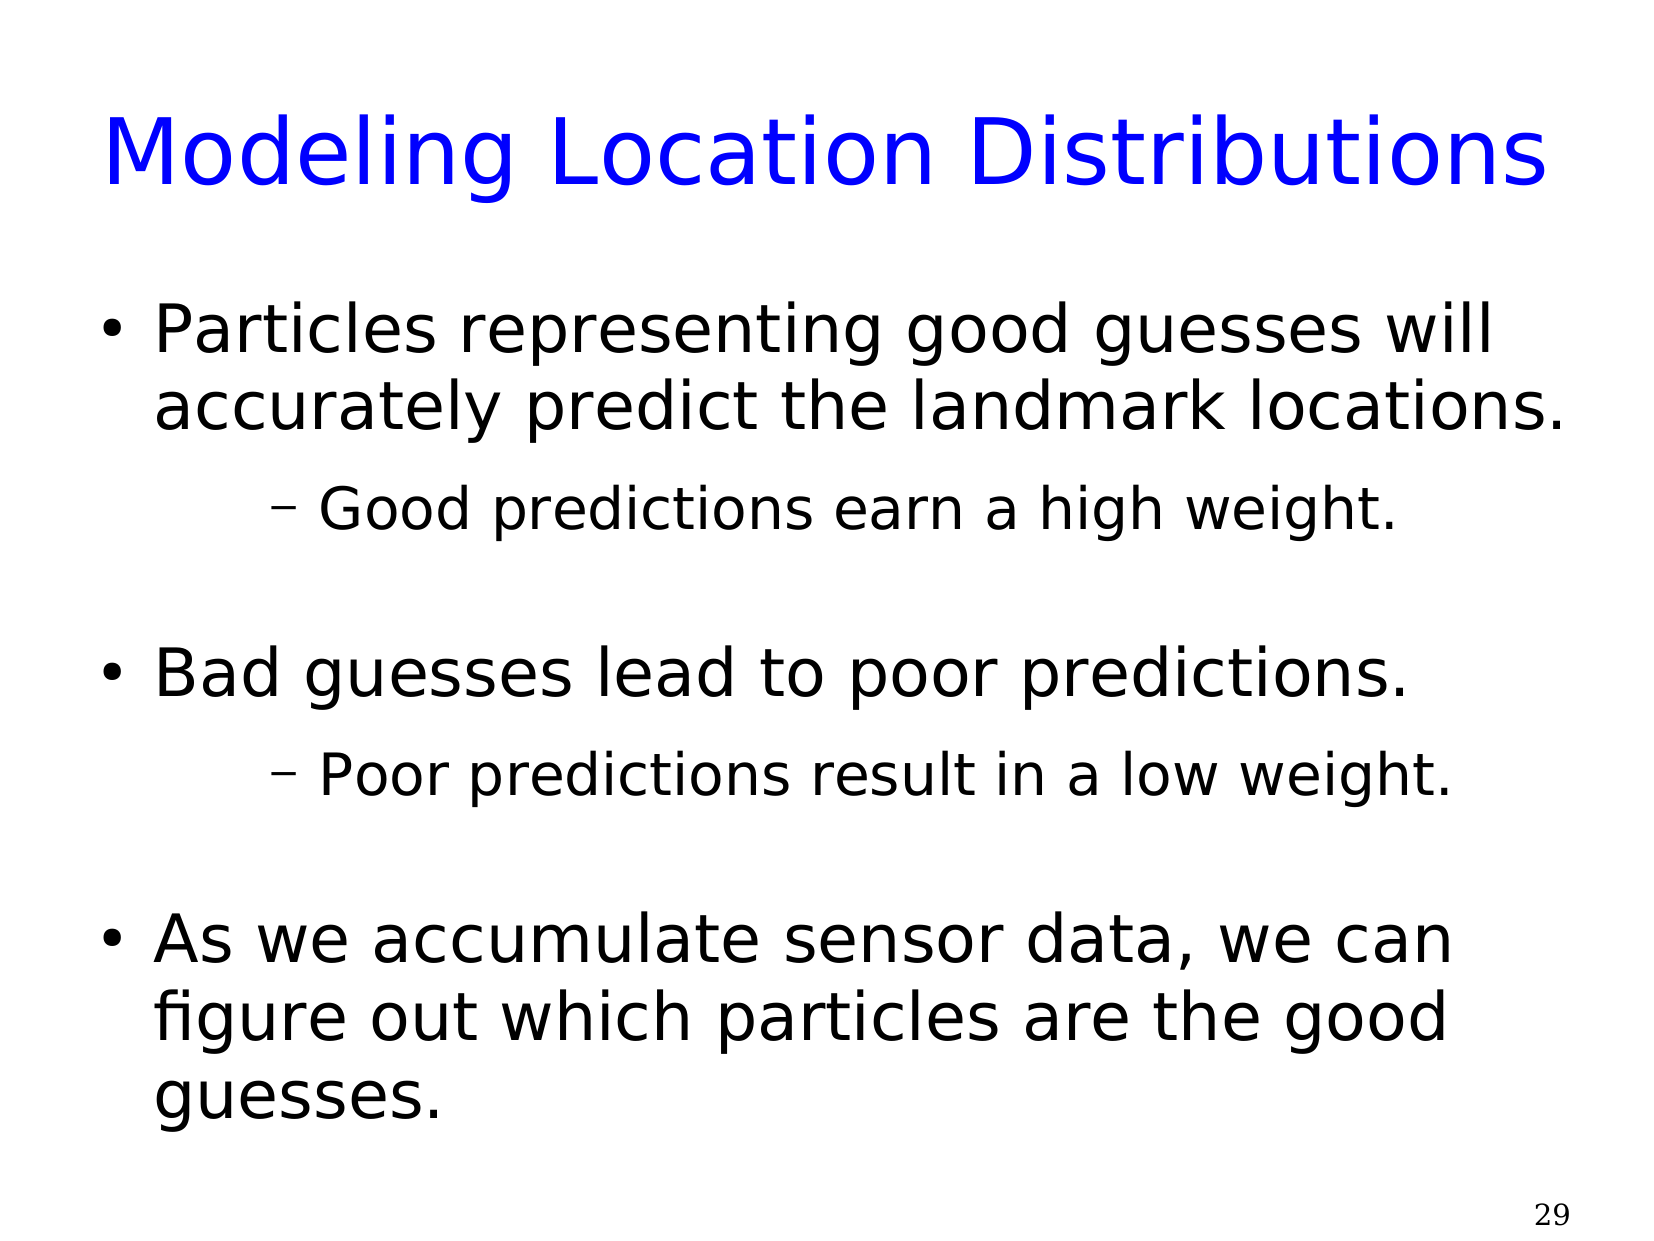

# Modeling Location Distributions
Particles representing good guesses will accurately predict the landmark locations.
Good predictions earn a high weight.
Bad guesses lead to poor predictions.
Poor predictions result in a low weight.
As we accumulate sensor data, we can figure out which particles are the good guesses.
29